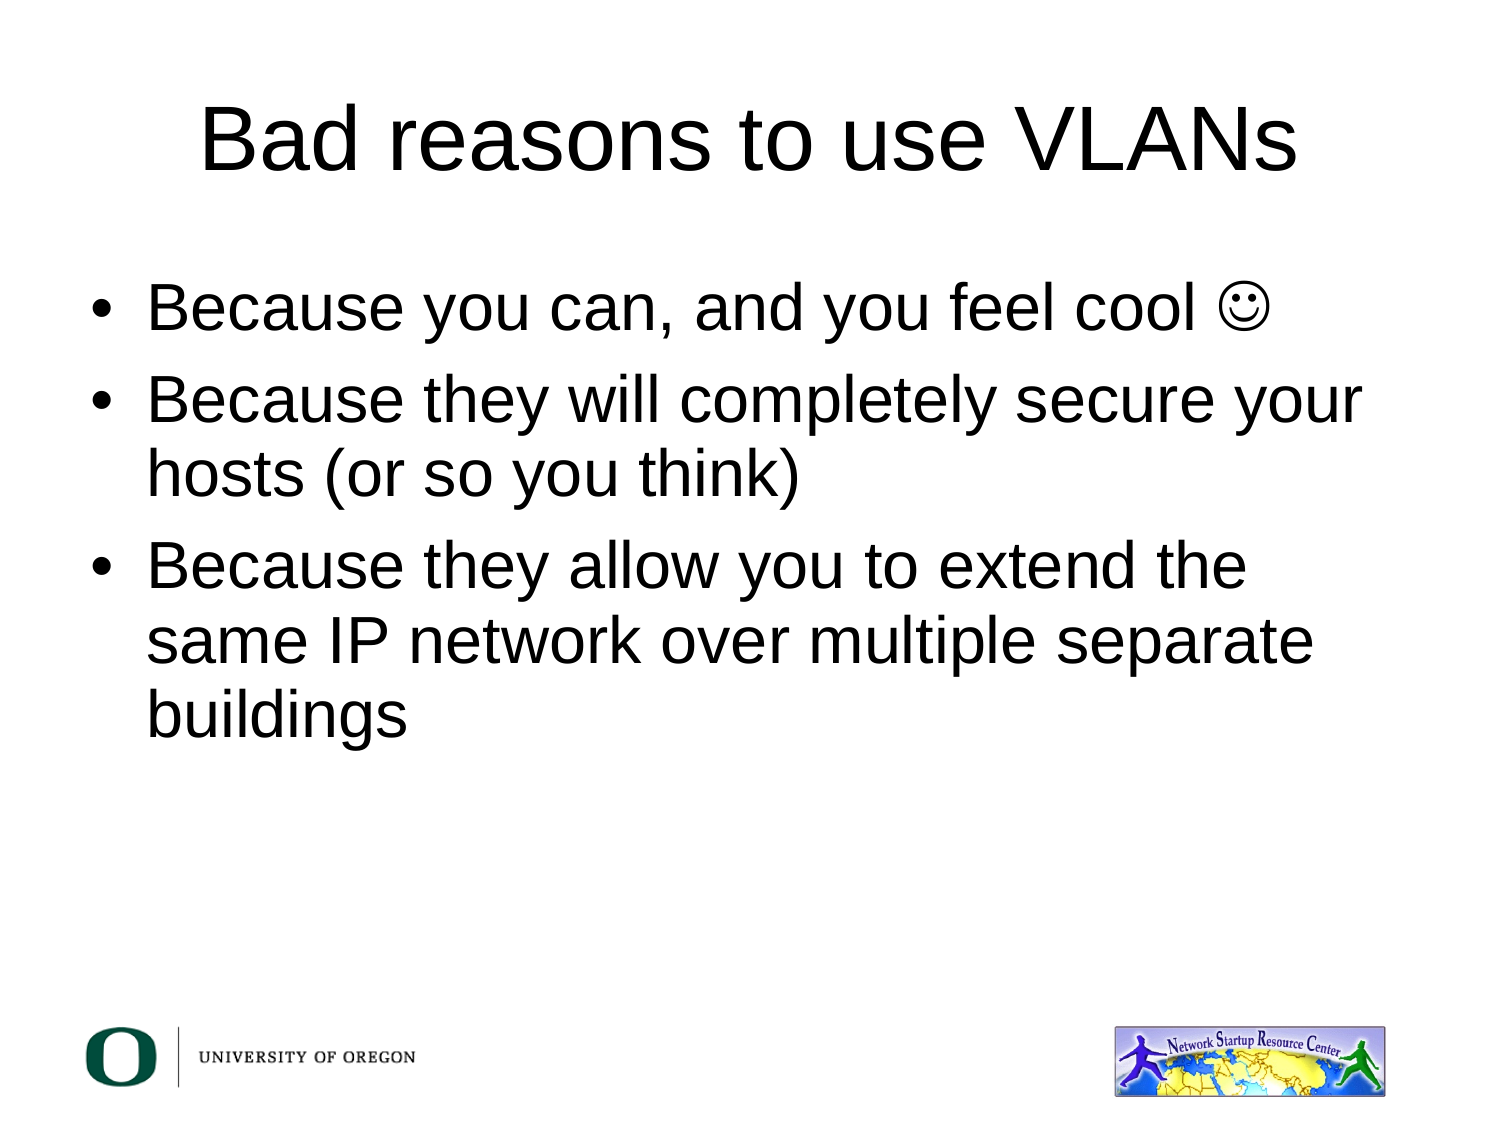

# Bad reasons to use VLANs
Because you can, and you feel cool 
Because they will completely secure your hosts (or so you think)
Because they allow you to extend the same IP network over multiple separate buildings